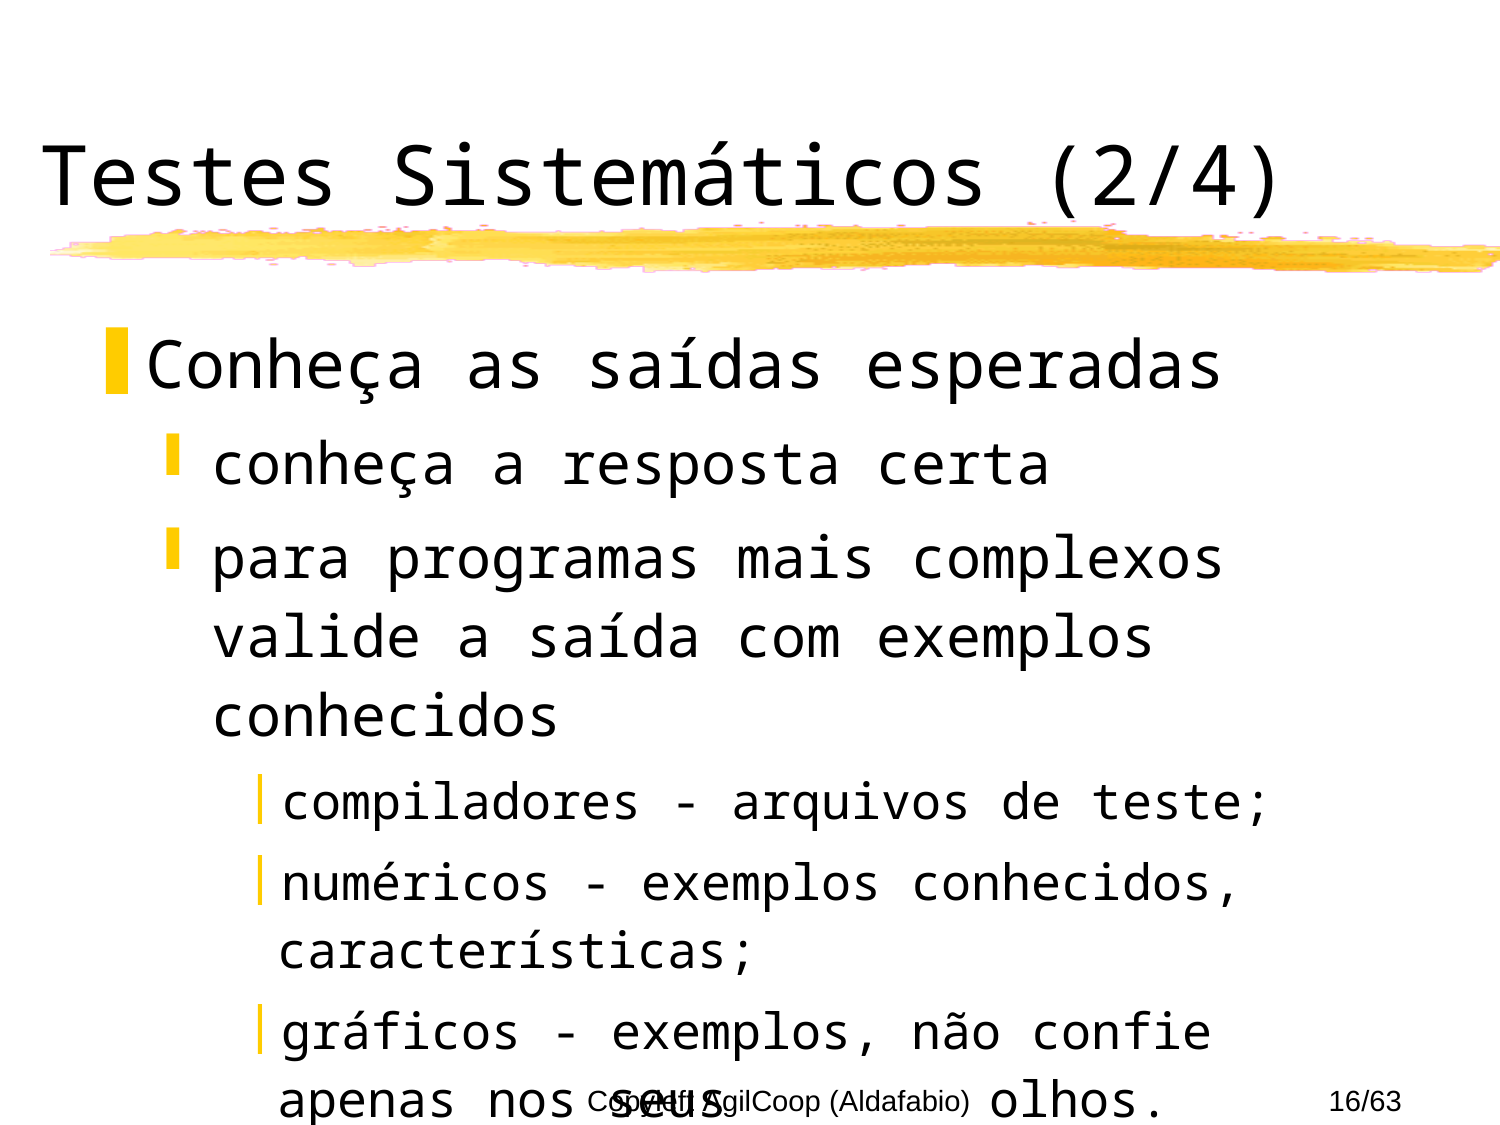

# Testes Sistemáticos (2/4)
Conheça as saídas esperadas
conheça a resposta certa
para programas mais complexos valide a saída com exemplos conhecidos
compiladores - arquivos de teste;
numéricos - exemplos conhecidos, características;
gráficos - exemplos, não confie apenas nos seus 		olhos.
16